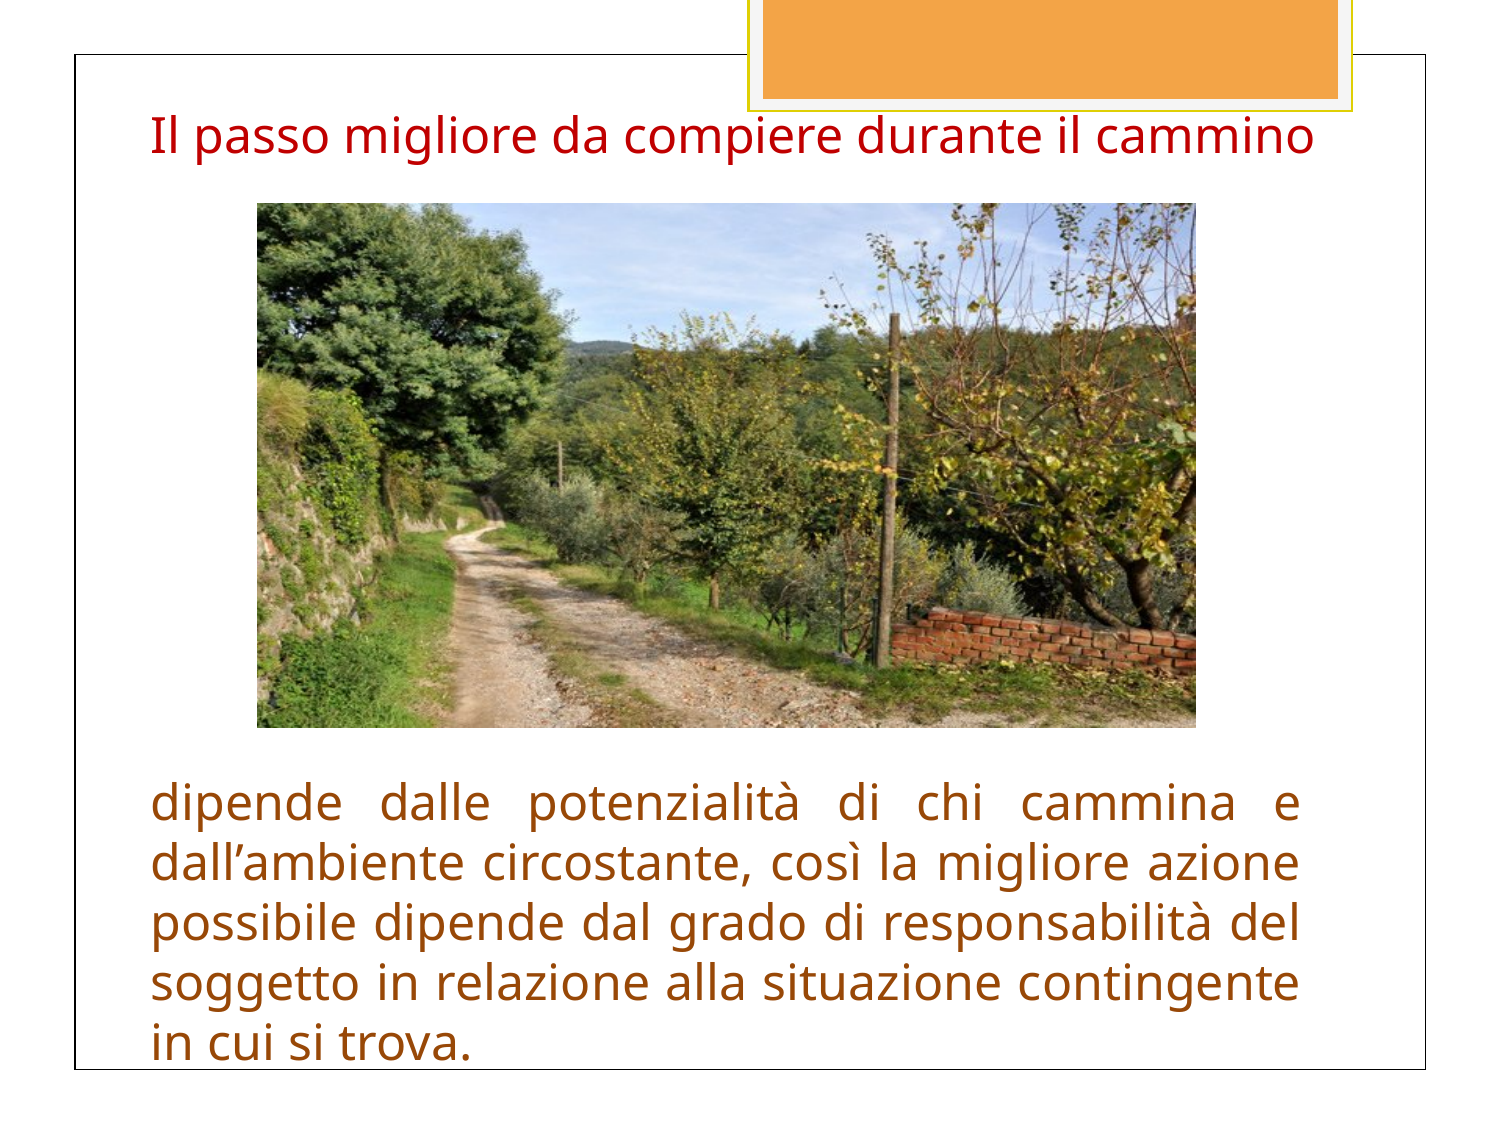

Il passo migliore da compiere durante il cammino
dipende dalle potenzialità di chi cammina e dall’ambiente circostante, così la migliore azione possibile dipende dal grado di responsabilità del soggetto in relazione alla situazione contingente in cui si trova.